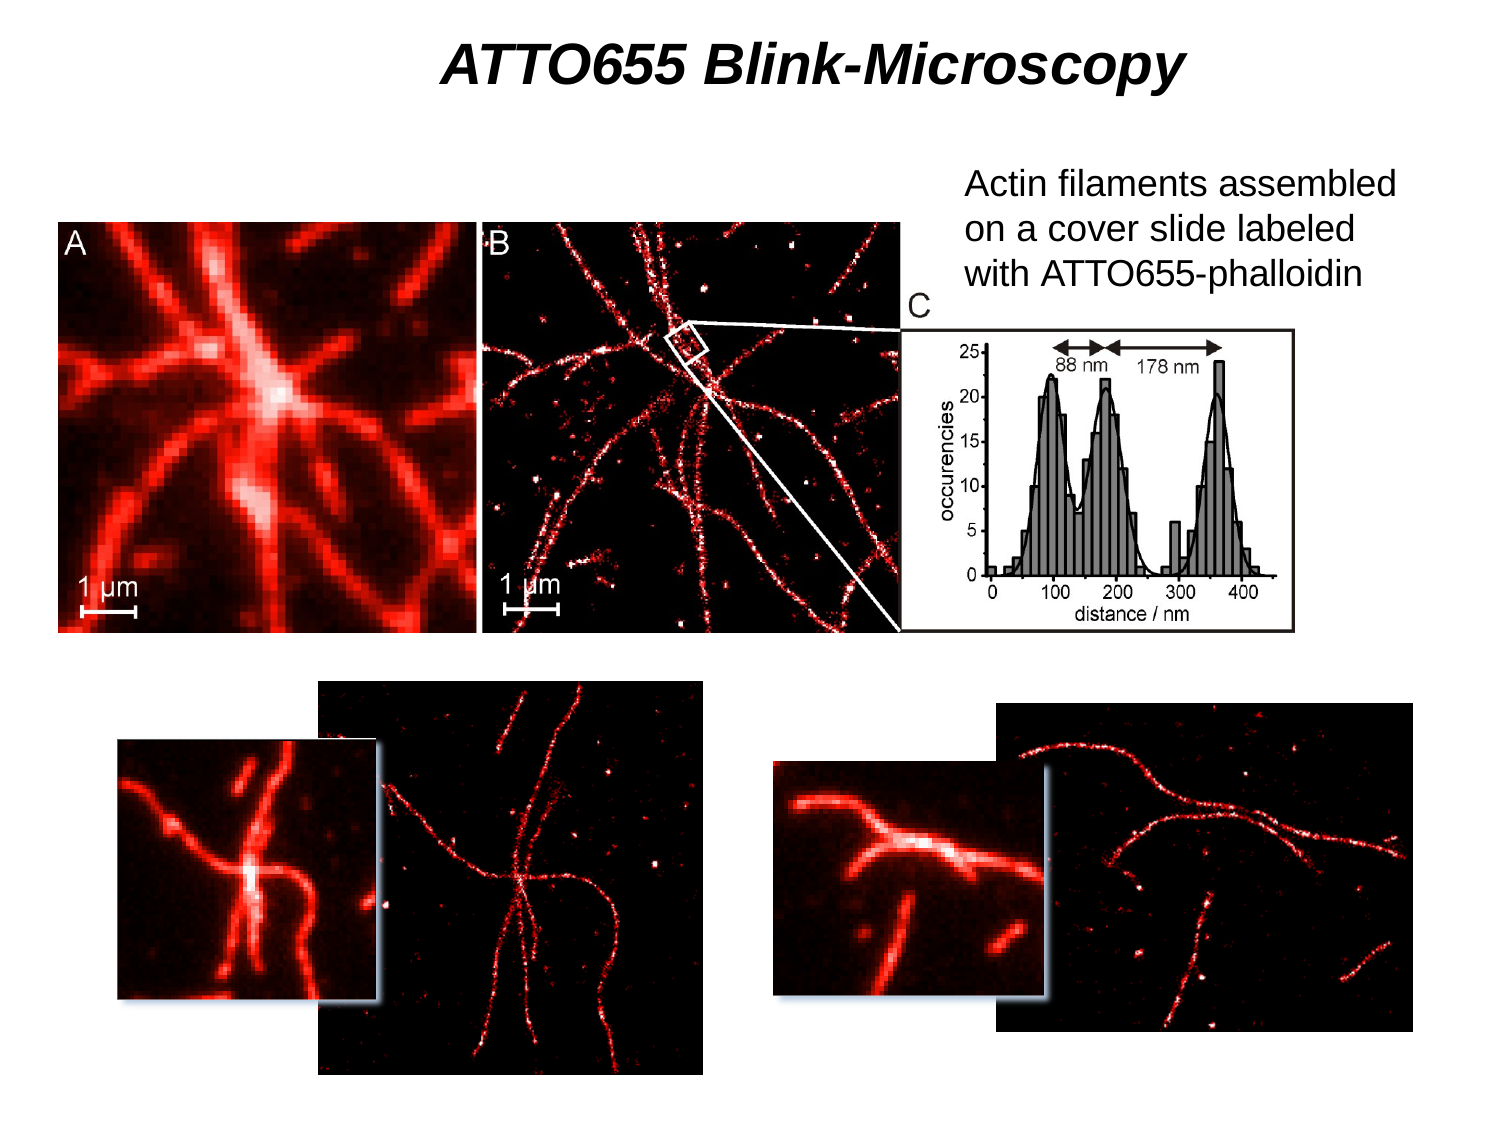

# ATTO655 Blink-Microscopy
Actin filaments assembled on a cover slide labeled with ATTO655-phalloidin